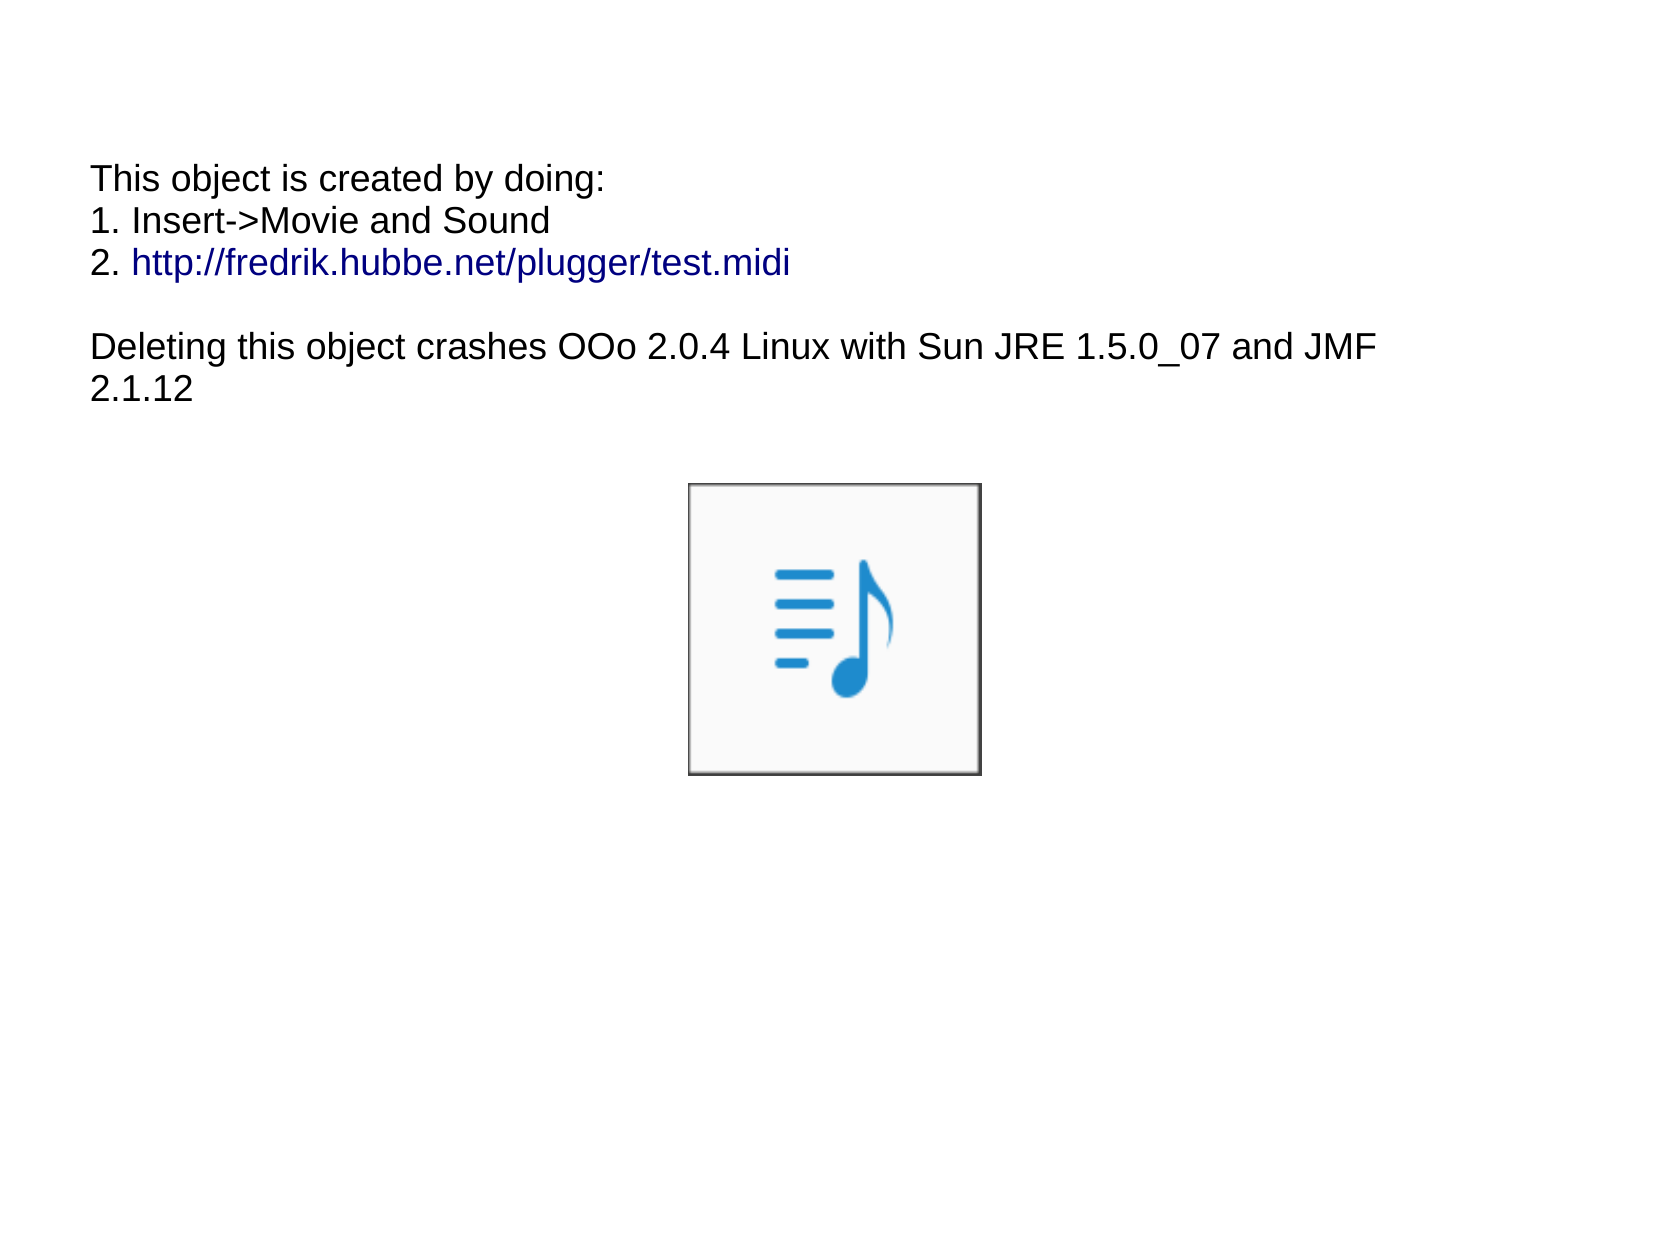

This object is created by doing:
1. Insert->Movie and Sound
2. http://fredrik.hubbe.net/plugger/test.midi
Deleting this object crashes OOo 2.0.4 Linux with Sun JRE 1.5.0_07 and JMF 2.1.12